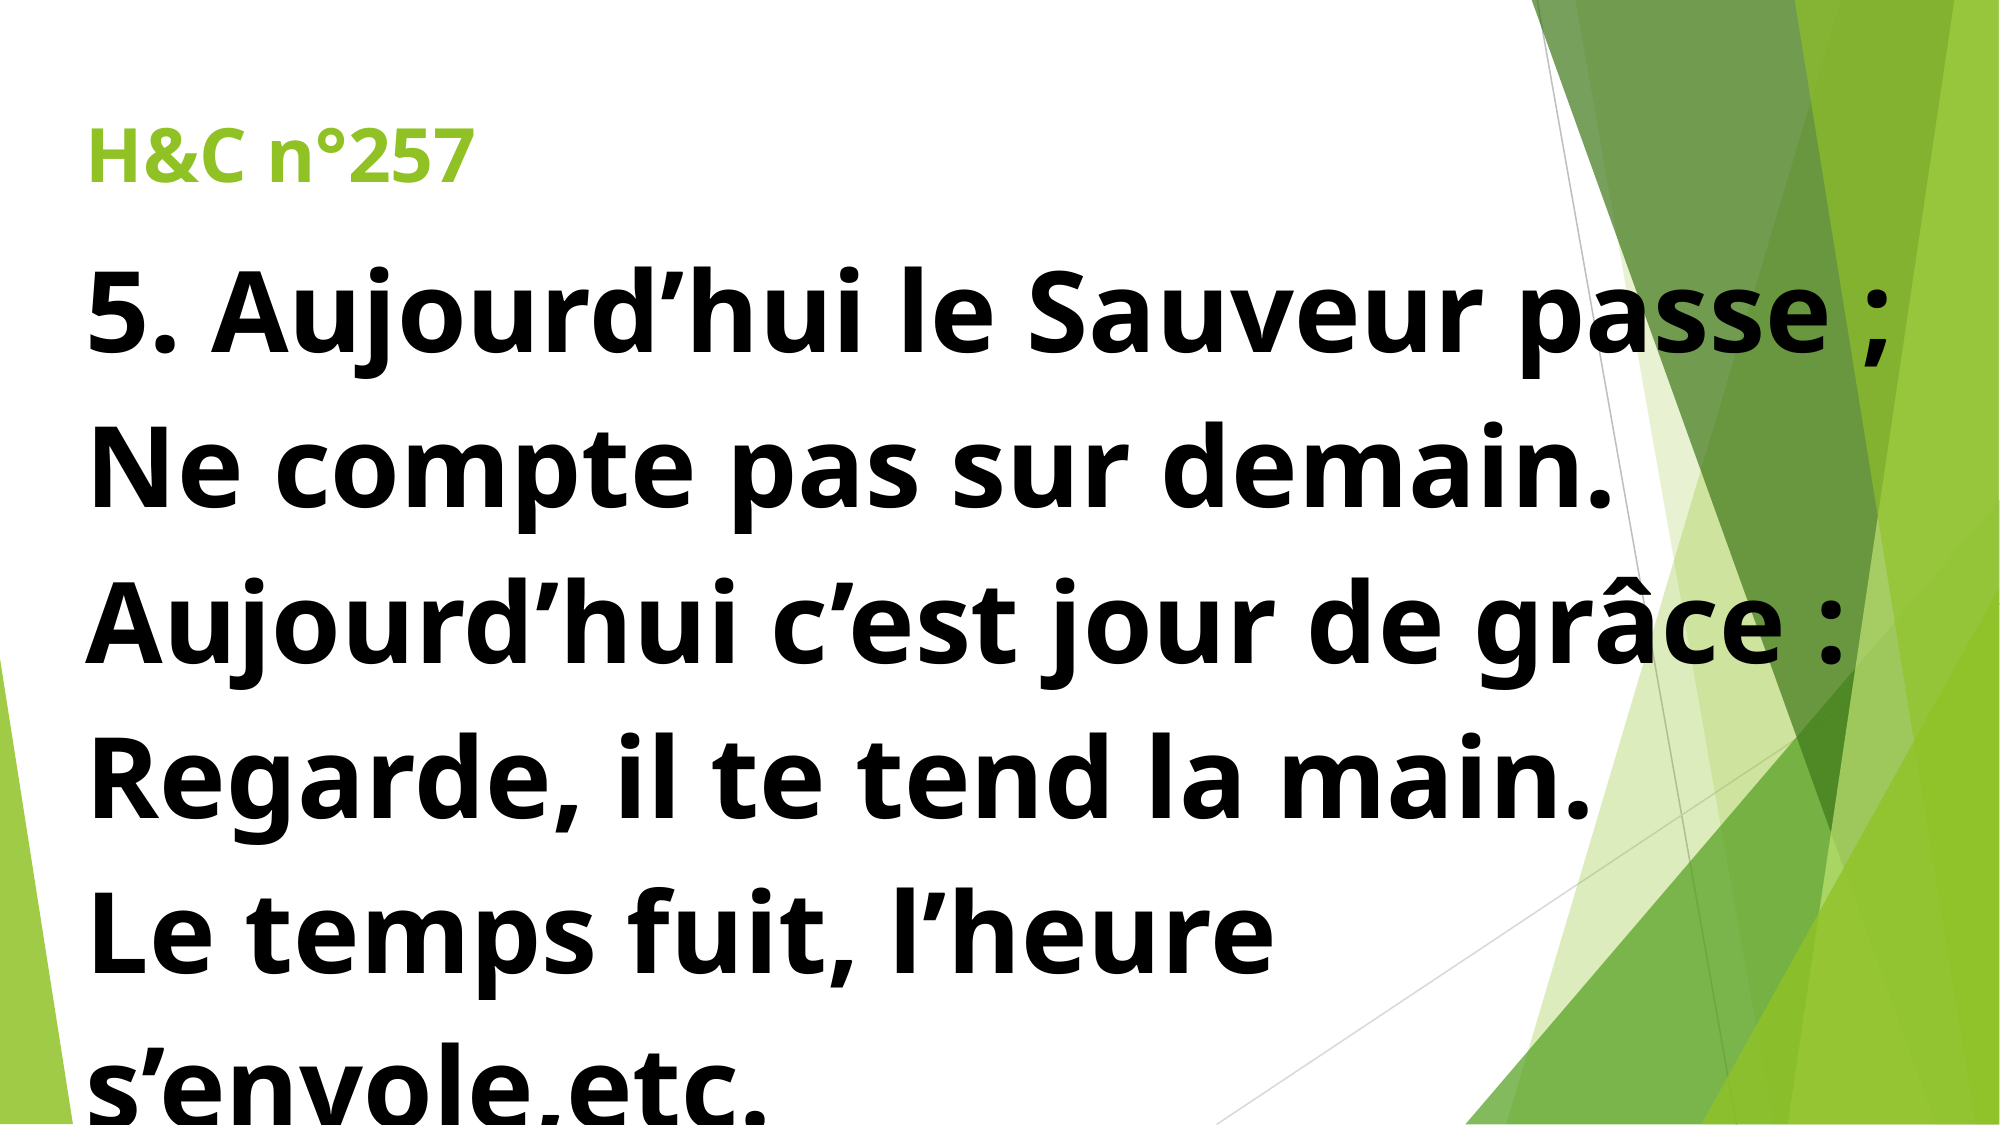

H&C n°257
5. Aujourd’hui le Sauveur passe ;
Ne compte pas sur demain.
Aujourd’hui c’est jour de grâce :
Regarde, il te tend la main.
Le temps fuit, l’heure s’envole,etc.